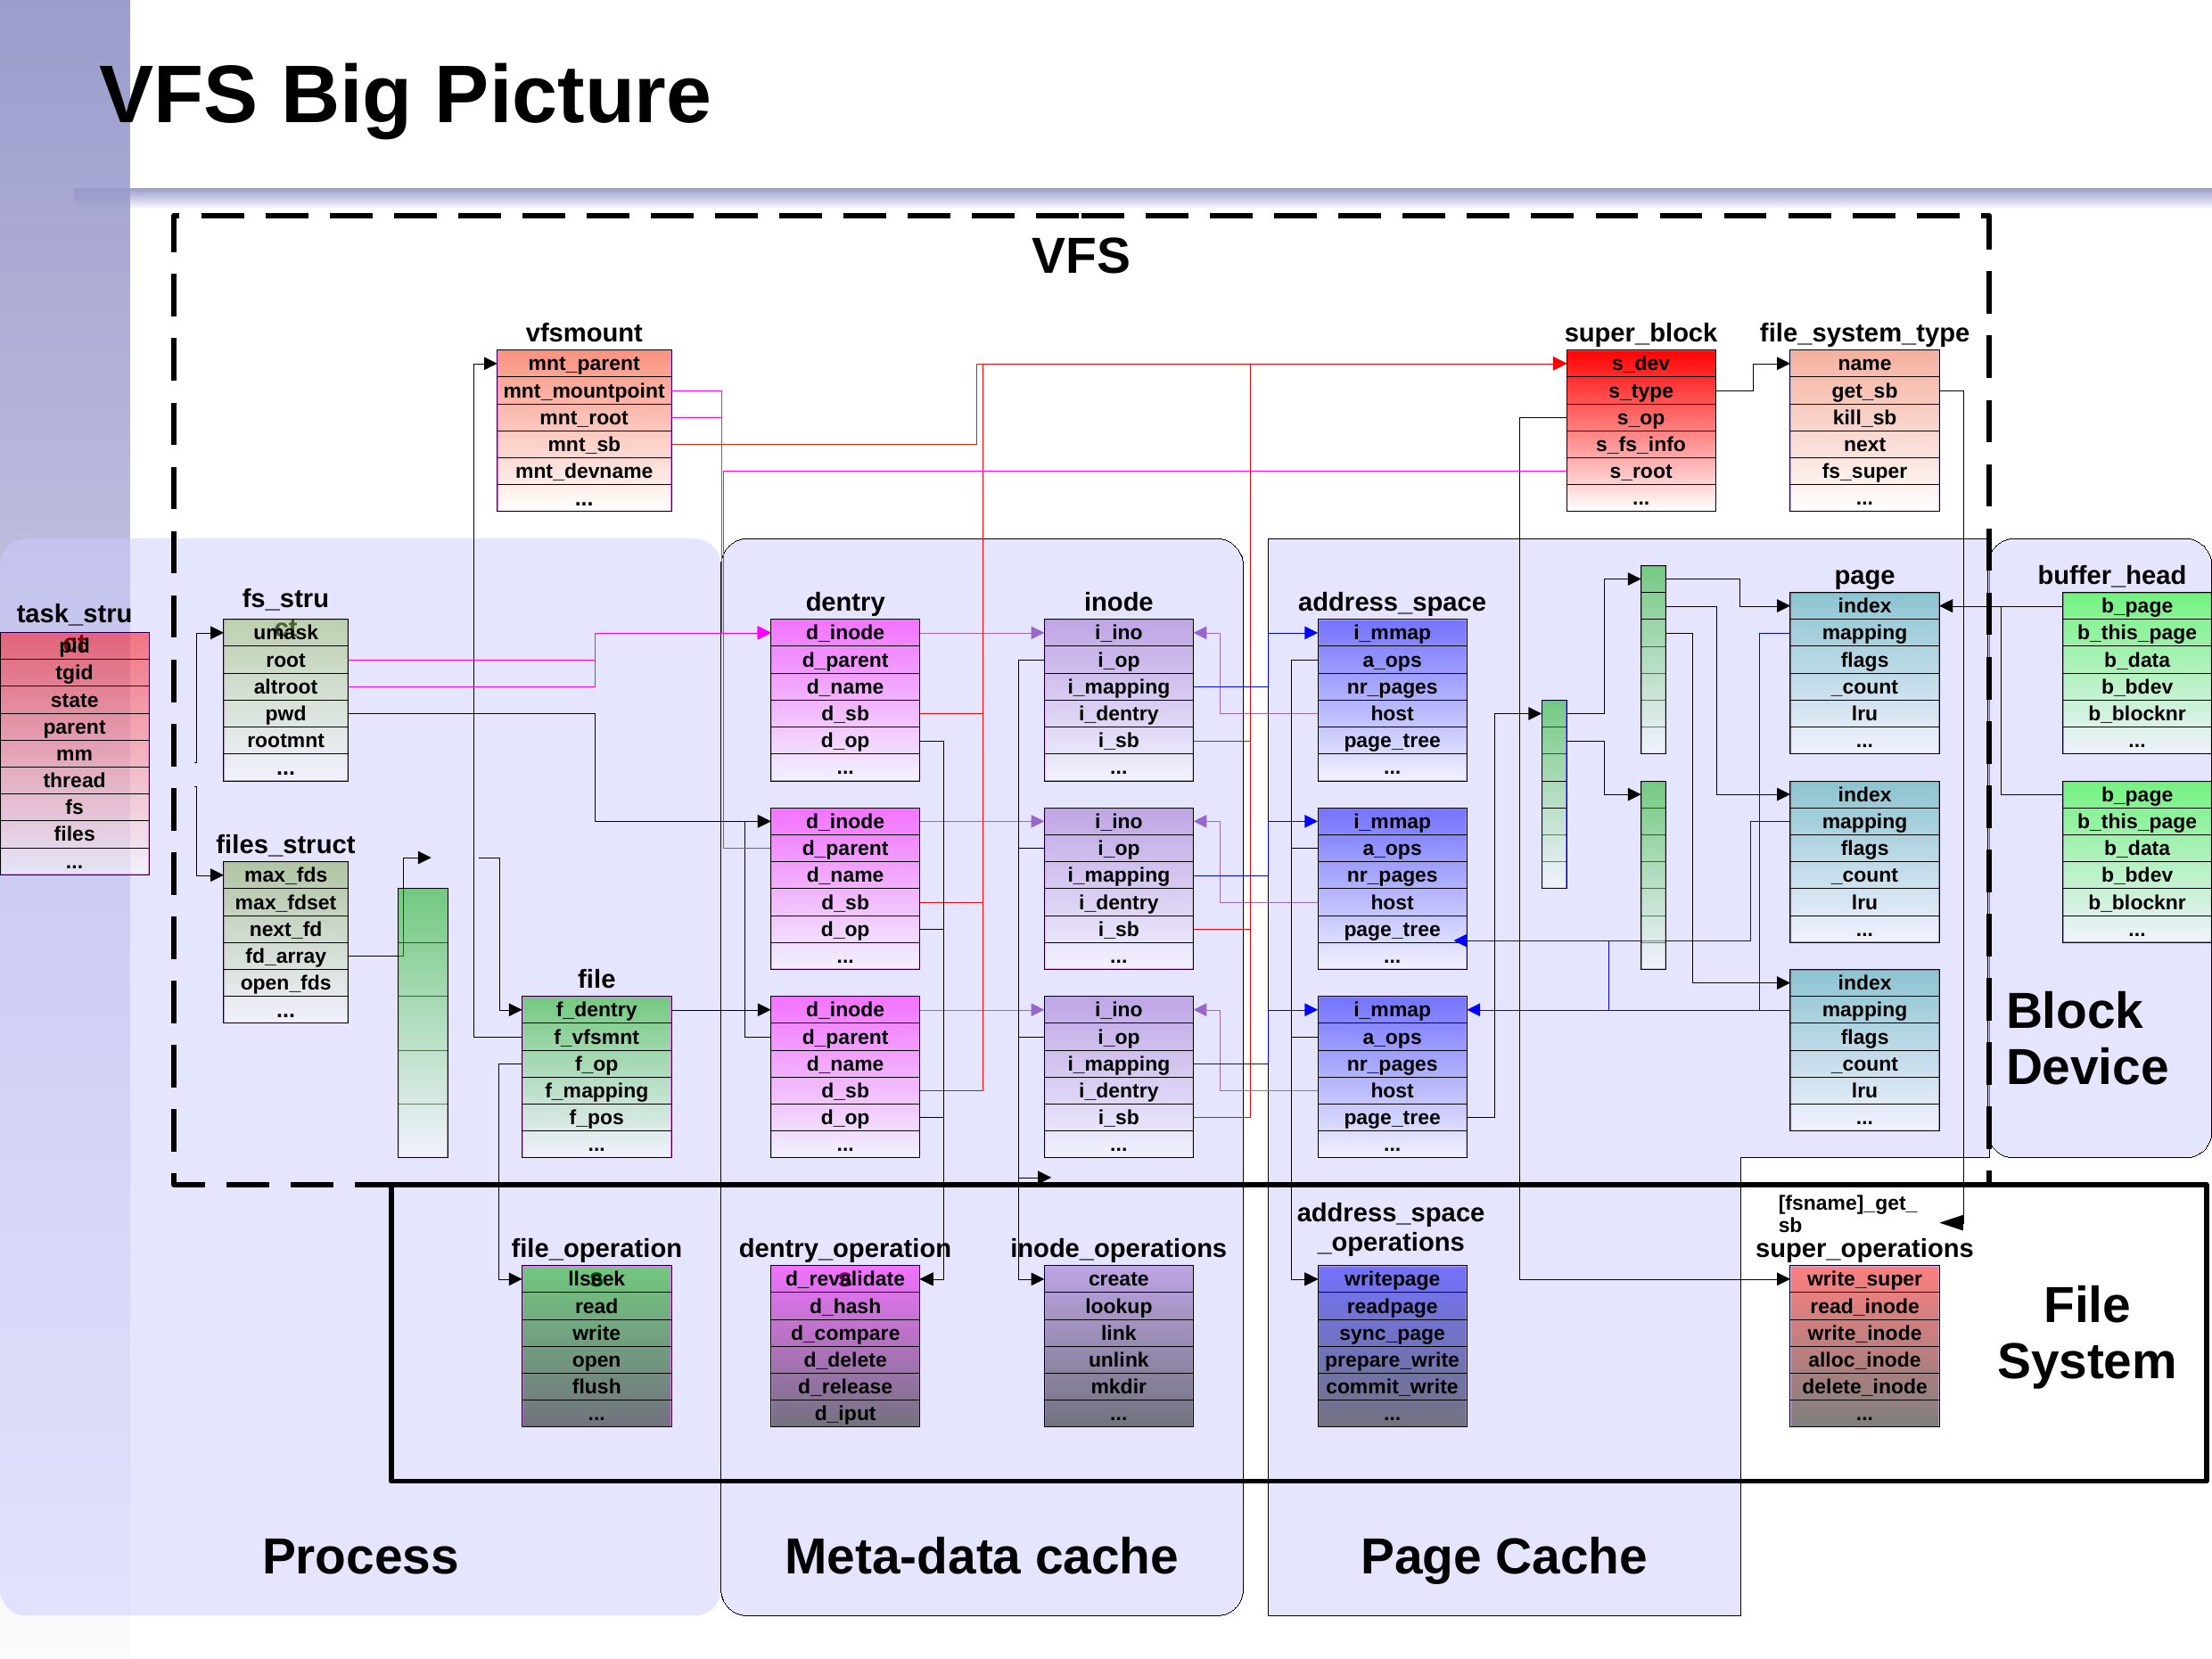

# VFS Big Picture
VFS
vfsmount
super_block
file_system_type
mnt_parent
s_dev
name
mnt_mountpoint
s_type
get_sb
mnt_root
s_op
kill_sb
mnt_sb
s_fs_info
next
mnt_devname
s_root
fs_super
...
...
...
page
buffer_head
fs_struct
dentry
inode
address_space
task_struct
pid
tgid
state
parent
mm
thread
fs
files
...
index
b_page
umask
d_inode
i_ino
i_mmap
mapping
b_this_page
root
d_parent
i_op
a_ops
flags
b_data
altroot
d_name
i_mapping
nr_pages
_count
b_bdev
pwd
d_sb
i_dentry
host
lru
b_blocknr
rootmnt
d_op
i_sb
page_tree
...
...
...
...
...
...
index
b_page
d_inode
i_ino
i_mmap
mapping
b_this_page
files_struct
d_parent
i_op
a_ops
flags
b_data
max_fds
d_name
i_mapping
nr_pages
_count
b_bdev
max_fdset
d_sb
i_dentry
host
lru
b_blocknr
next_fd
d_op
i_sb
page_tree
...
...
fd_array
...
...
...
file
Block Device
open_fds
index
...
f_dentry
d_inode
i_ino
i_mmap
mapping
f_vfsmnt
d_parent
i_op
a_ops
flags
f_op
d_name
i_mapping
nr_pages
_count
f_mapping
d_sb
i_dentry
host
lru
f_pos
d_op
i_sb
page_tree
...
...
...
...
...
File
System
[fsname]_get_sb
address_space_operations
file_operations
dentry_operations
inode_operations
super_operations
llseek
d_revalidate
create
writepage
write_super
read
d_hash
lookup
readpage
read_inode
write
d_compare
link
sync_page
write_inode
open
d_delete
unlink
prepare_write
alloc_inode
flush
d_release
mkdir
commit_write
delete_inode
...
d_iput
...
...
...
Process
Meta-data cache
Page Cache